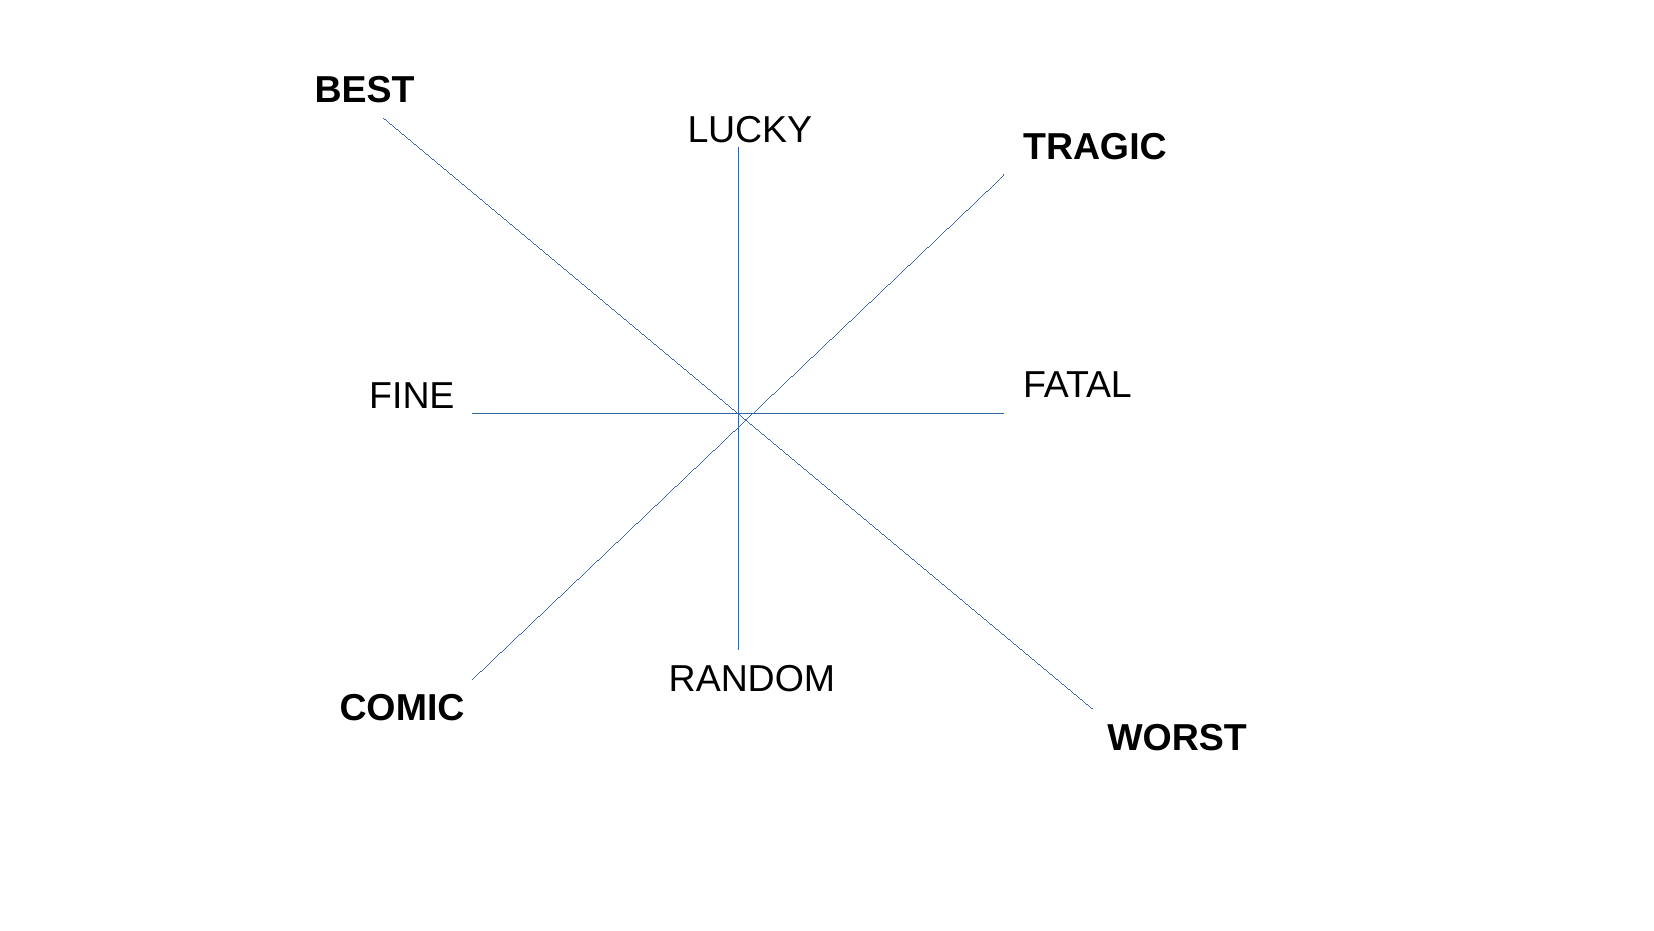

LUCKY
BEST
TRAGIC
FINE
FATAL
RANDOM
COMIC
WORST